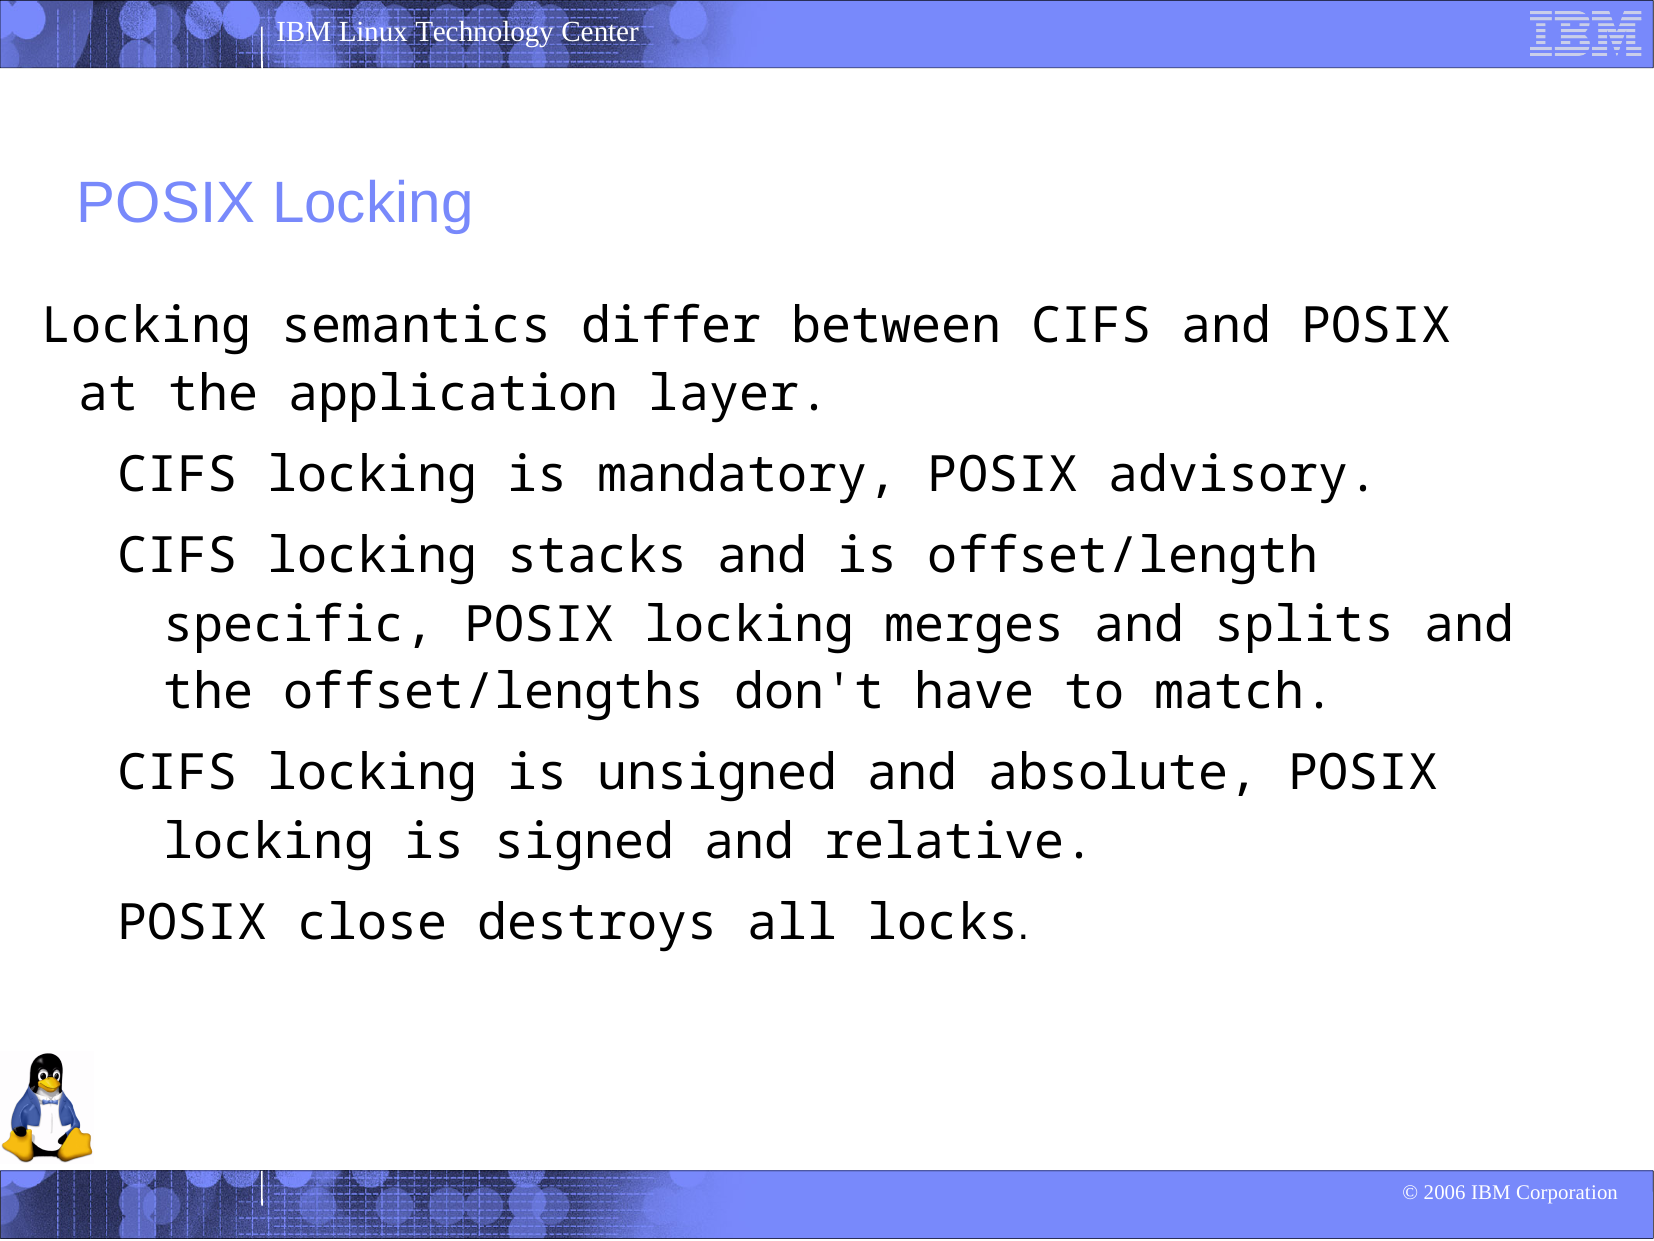

# POSIX Locking
Locking semantics differ between CIFS and POSIX at the application layer.
CIFS locking is mandatory, POSIX advisory.
CIFS locking stacks and is offset/length specific, POSIX locking merges and splits and the offset/lengths don't have to match.
CIFS locking is unsigned and absolute, POSIX locking is signed and relative.
POSIX close destroys all locks.